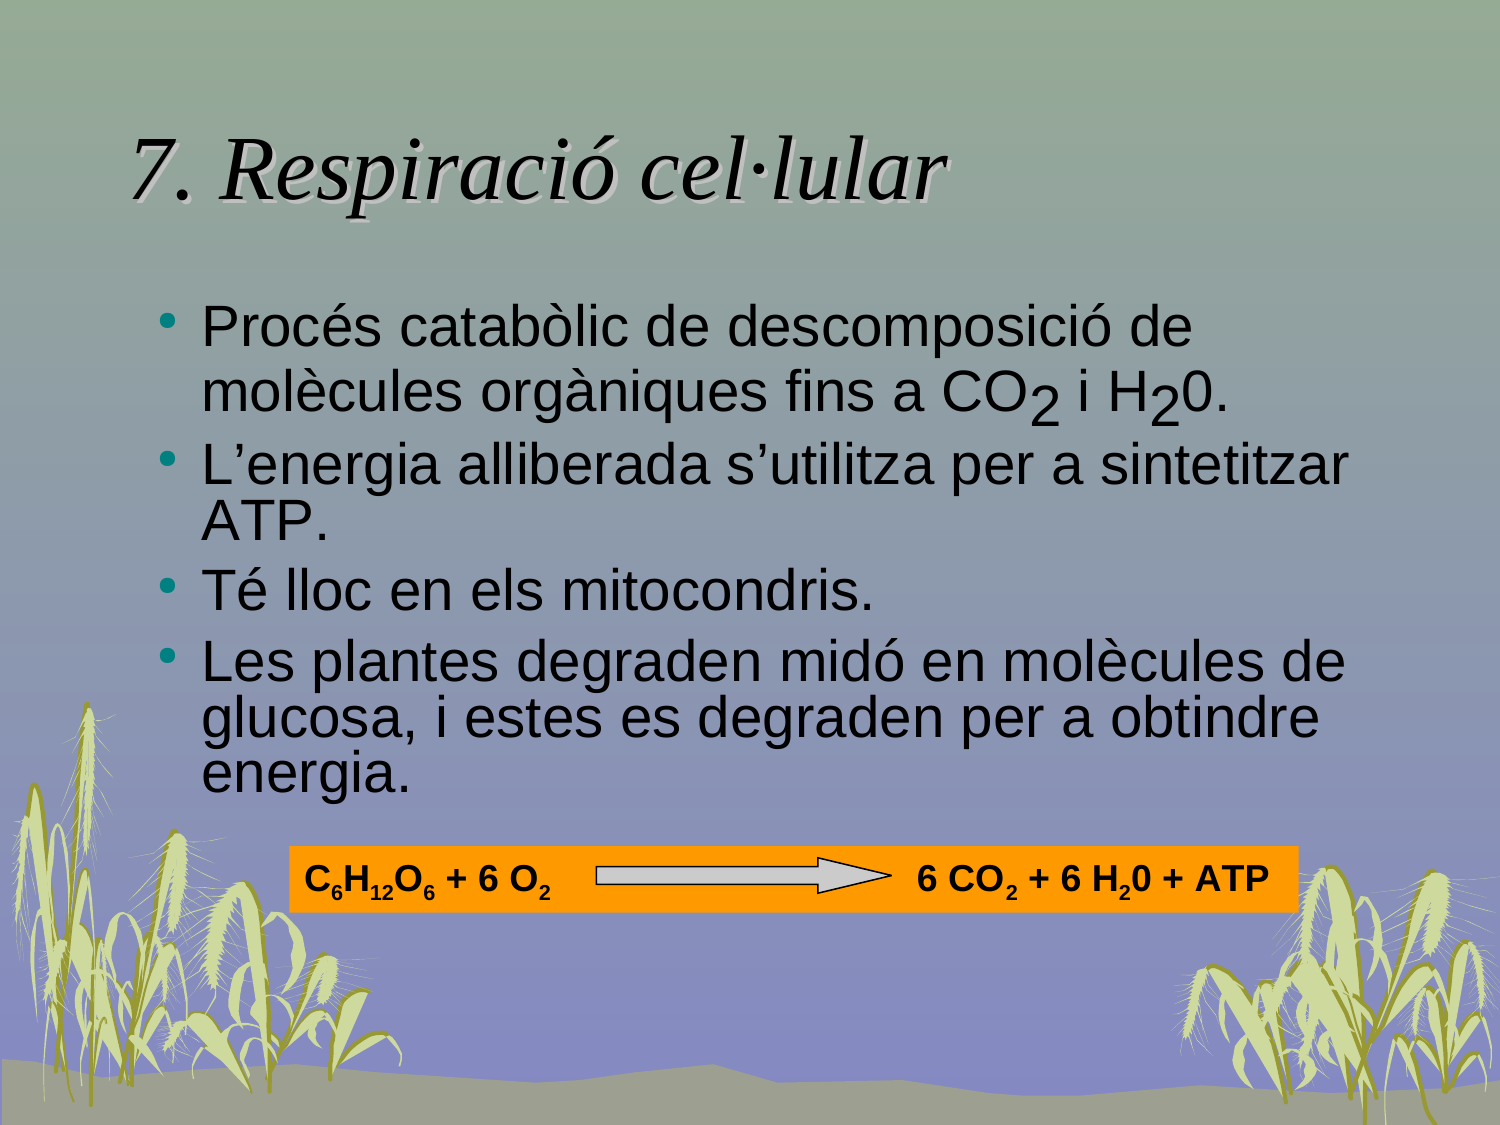

# 7. Respiració cel·lular
Procés catabòlic de descomposició de molècules orgàniques fins a CO2 i H20.
L’energia alliberada s’utilitza per a sintetitzar ATP.
Té lloc en els mitocondris.
Les plantes degraden midó en molècules de glucosa, i estes es degraden per a obtindre energia.
C6H12O6 + 6 O2 6 CO2 + 6 H20 + ATP